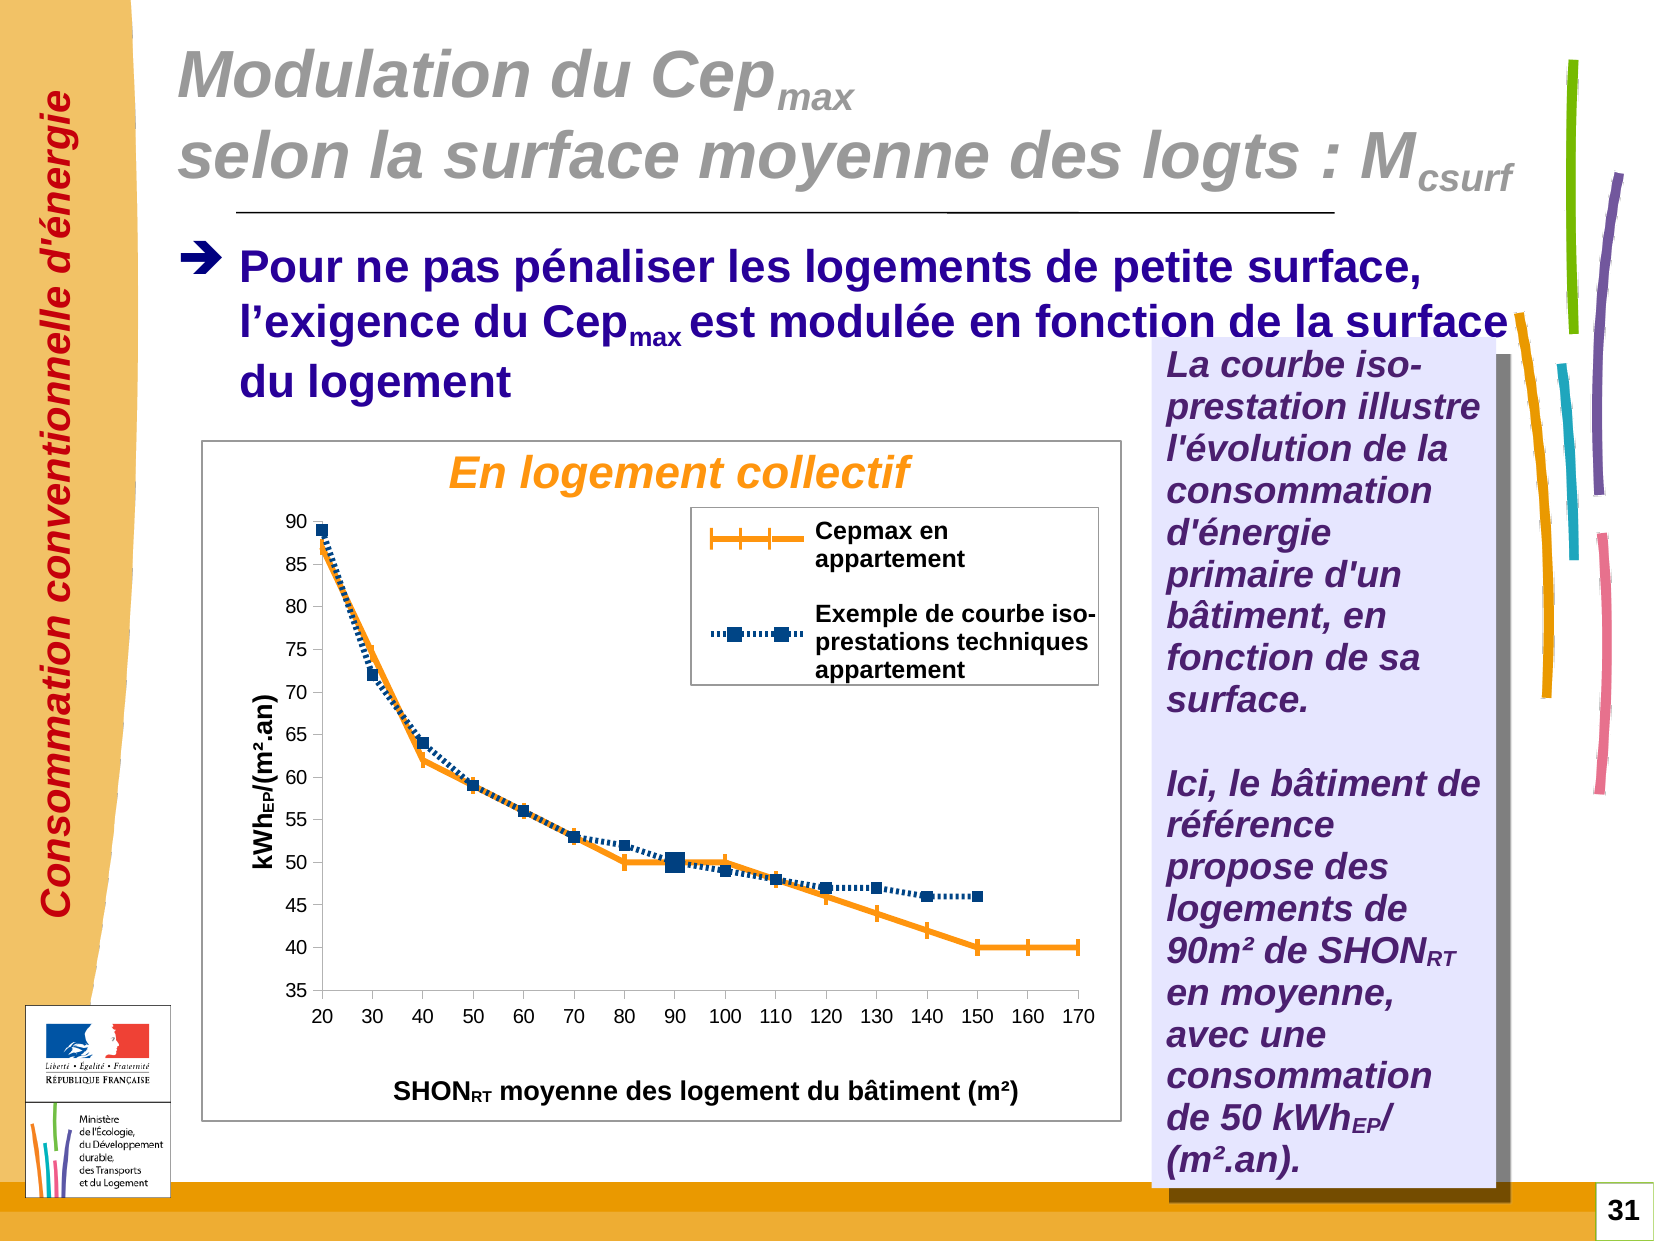

Modulation du Cepmax
selon la surface moyenne des logts : Mcsurf
# Pour ne pas pénaliser les logements de petite surface, l’exigence du Cepmax est modulée en fonction de la surface du logement
La courbe iso-prestation illustre l'évolution de la consommation d'énergie primaire d'un bâtiment, en fonction de sa surface.
Ici, le bâtiment de référence propose des logements de 90m² de SHONRT en moyenne, avec une consommation de 50 kWhEP/(m².an).
### Chart
| Category | | |
|---|---|---|
| 20 | 87.0 | 89.0 |
| 30 | 74.5 | 72.0 |
| 40 | 62.0 | 64.0 |
| 50 | 59.0 | 59.0 |
| 60 | 56.0 | 56.0 |
| 70 | 53.0 | 53.0 |
| 80 | 50.0 | 52.0 |
| 90 | 50.0 | 50.0 |
| 100 | 50.0 | 49.0 |
| 110 | 48.0 | 48.0 |
| 120 | 46.0 | 47.0 |
| 130 | 44.0 | 47.0 |
| 140 | 42.0 | 46.0 |
| 150 | 40.0 | 46.0 |
| 160 | 40.0 | None |
| 170 | 40.0 | None |
Cepmax en appartement
Exemple de courbe iso-prestations techniques appartement
kWhEP/(m².an)
En logement collectif
Consommation conventionnelle d'énergie
SHONRT moyenne des logement du bâtiment (m²)
31